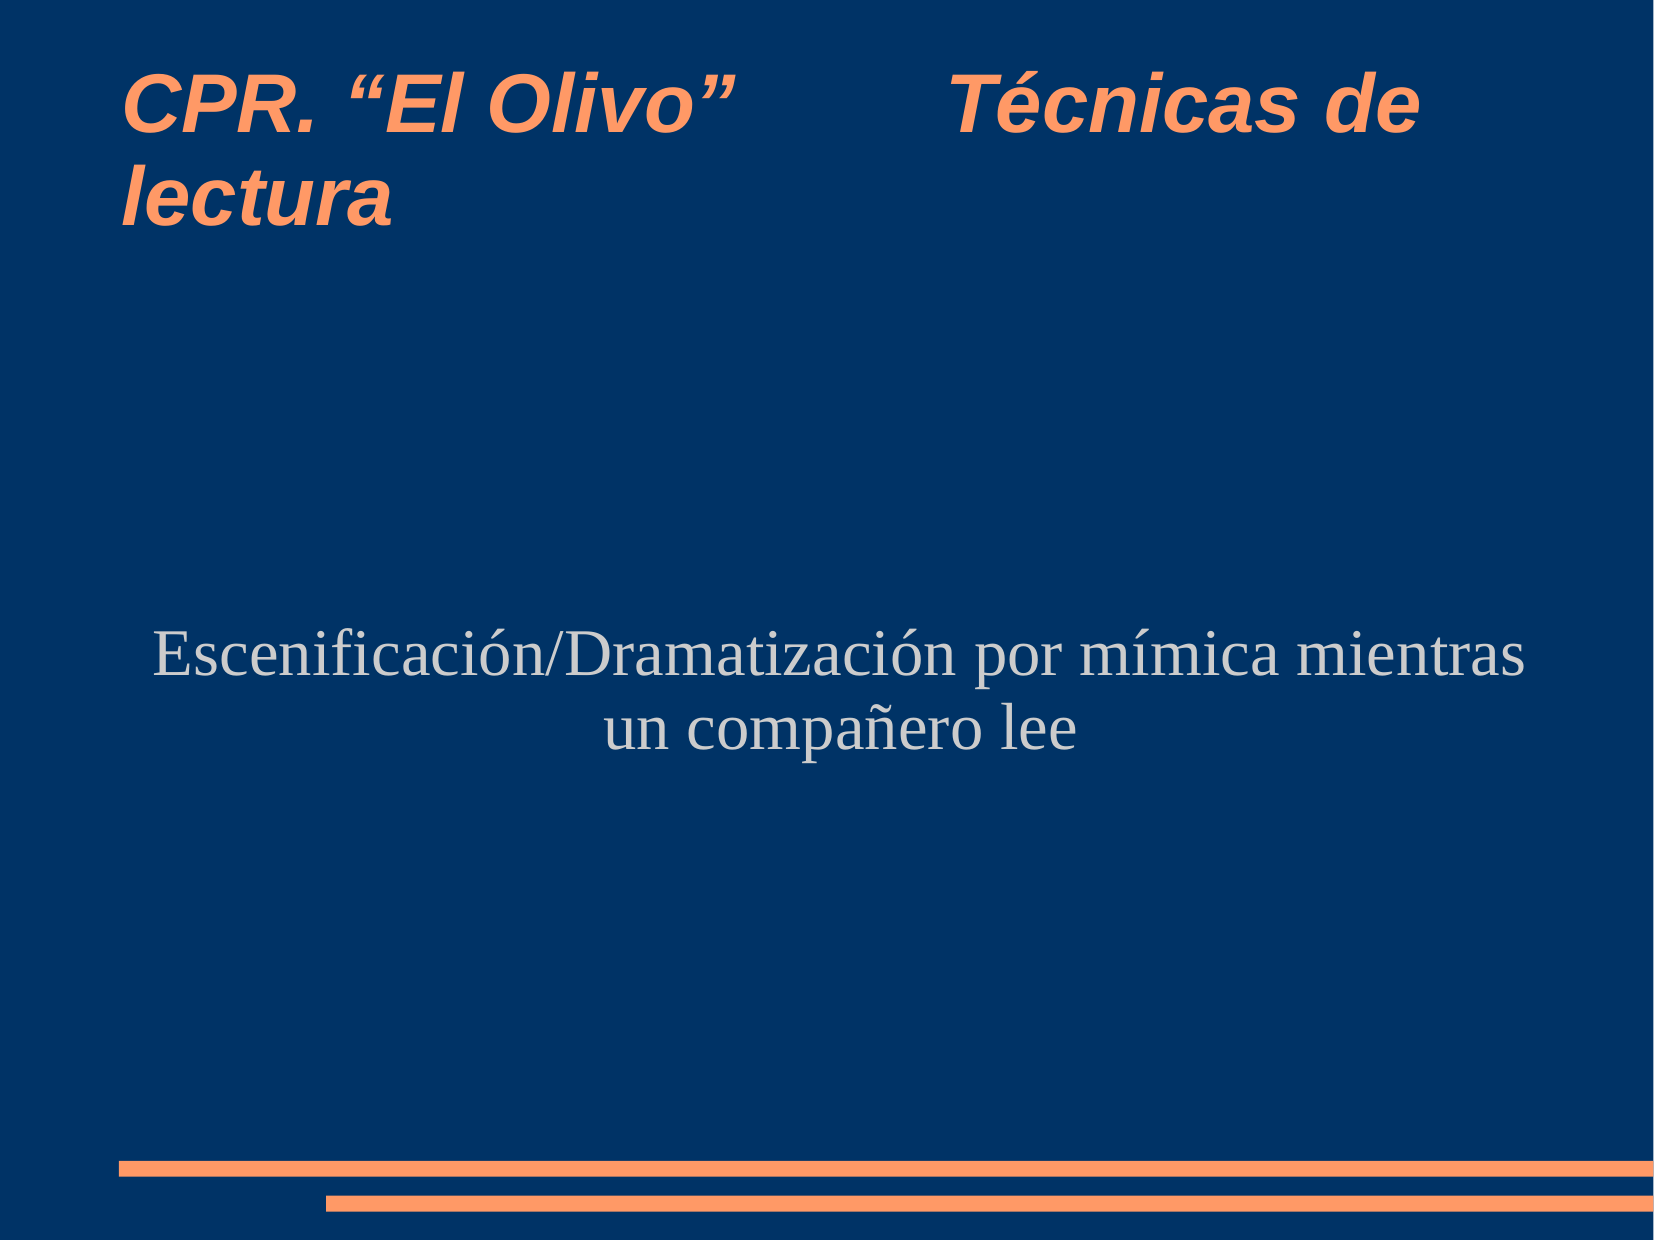

# CPR. “El Olivo” Técnicas de lectura
Escenificación/Dramatización por mímica mientras
un compañero lee